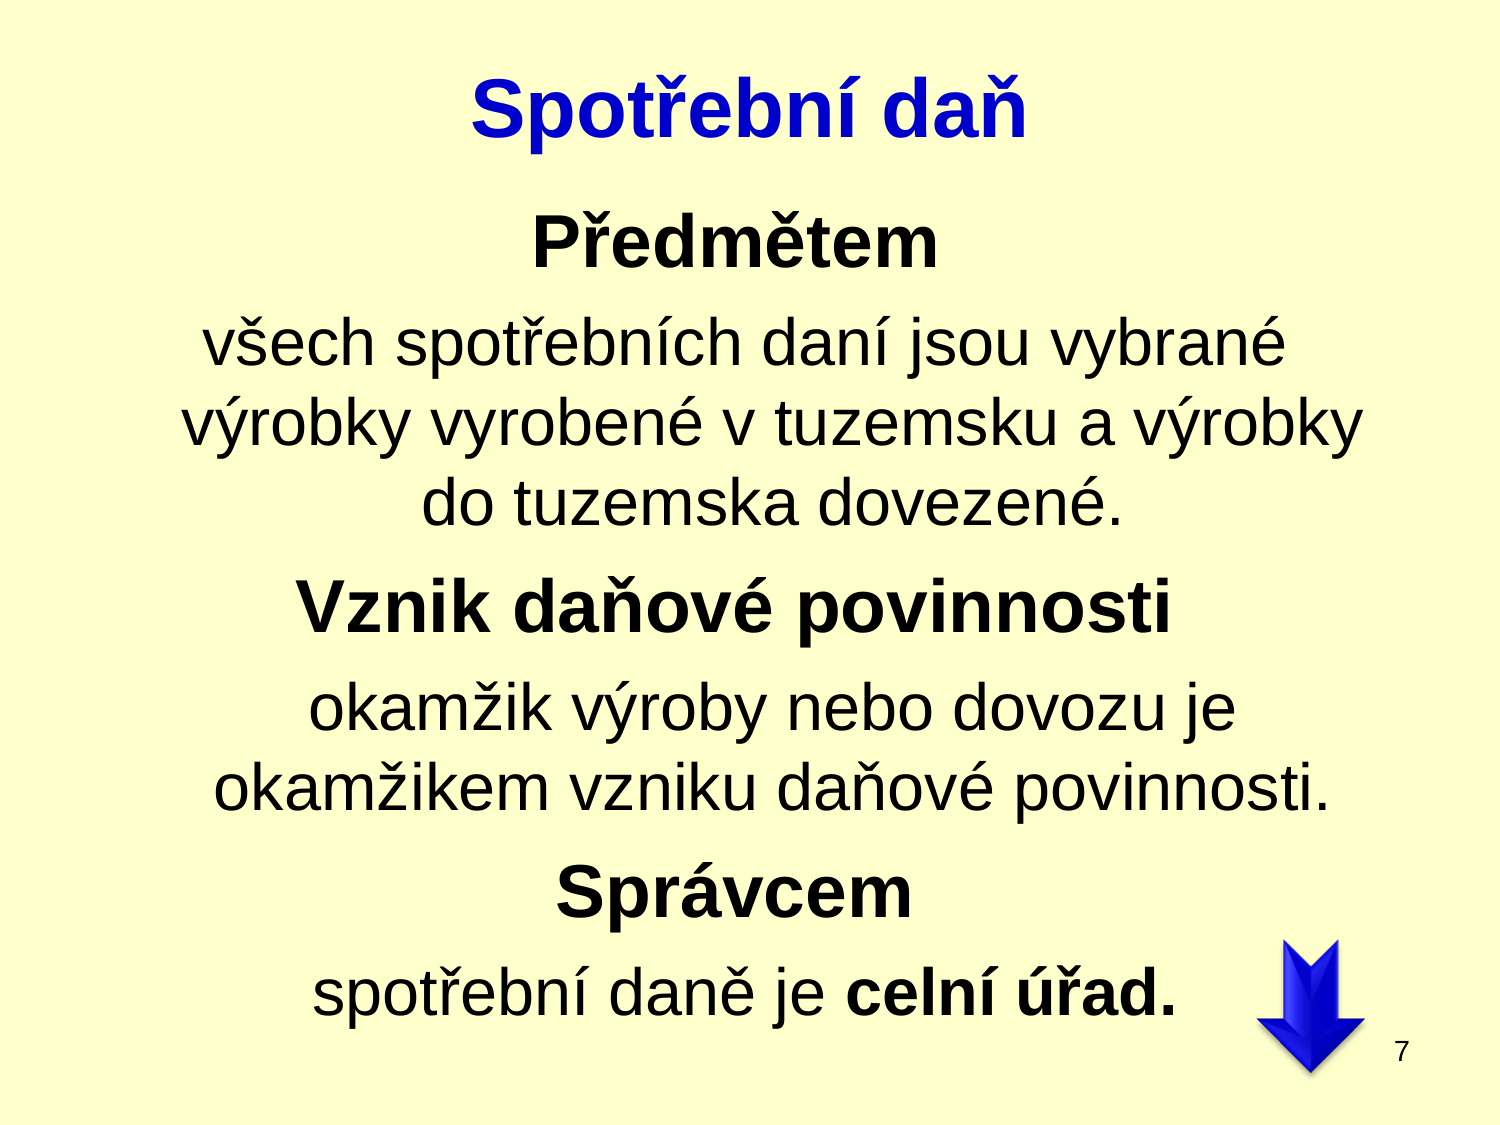

# Spotřební daň
Předmětem
všech spotřebních daní jsou vybrané výrobky vyrobené v tuzemsku a výrobky do tuzemska dovezené.
Vznik daňové povinnosti
	okamžik výroby nebo dovozu je okamžikem vzniku daňové povinnosti.
Správcem
spotřební daně je celní úřad.